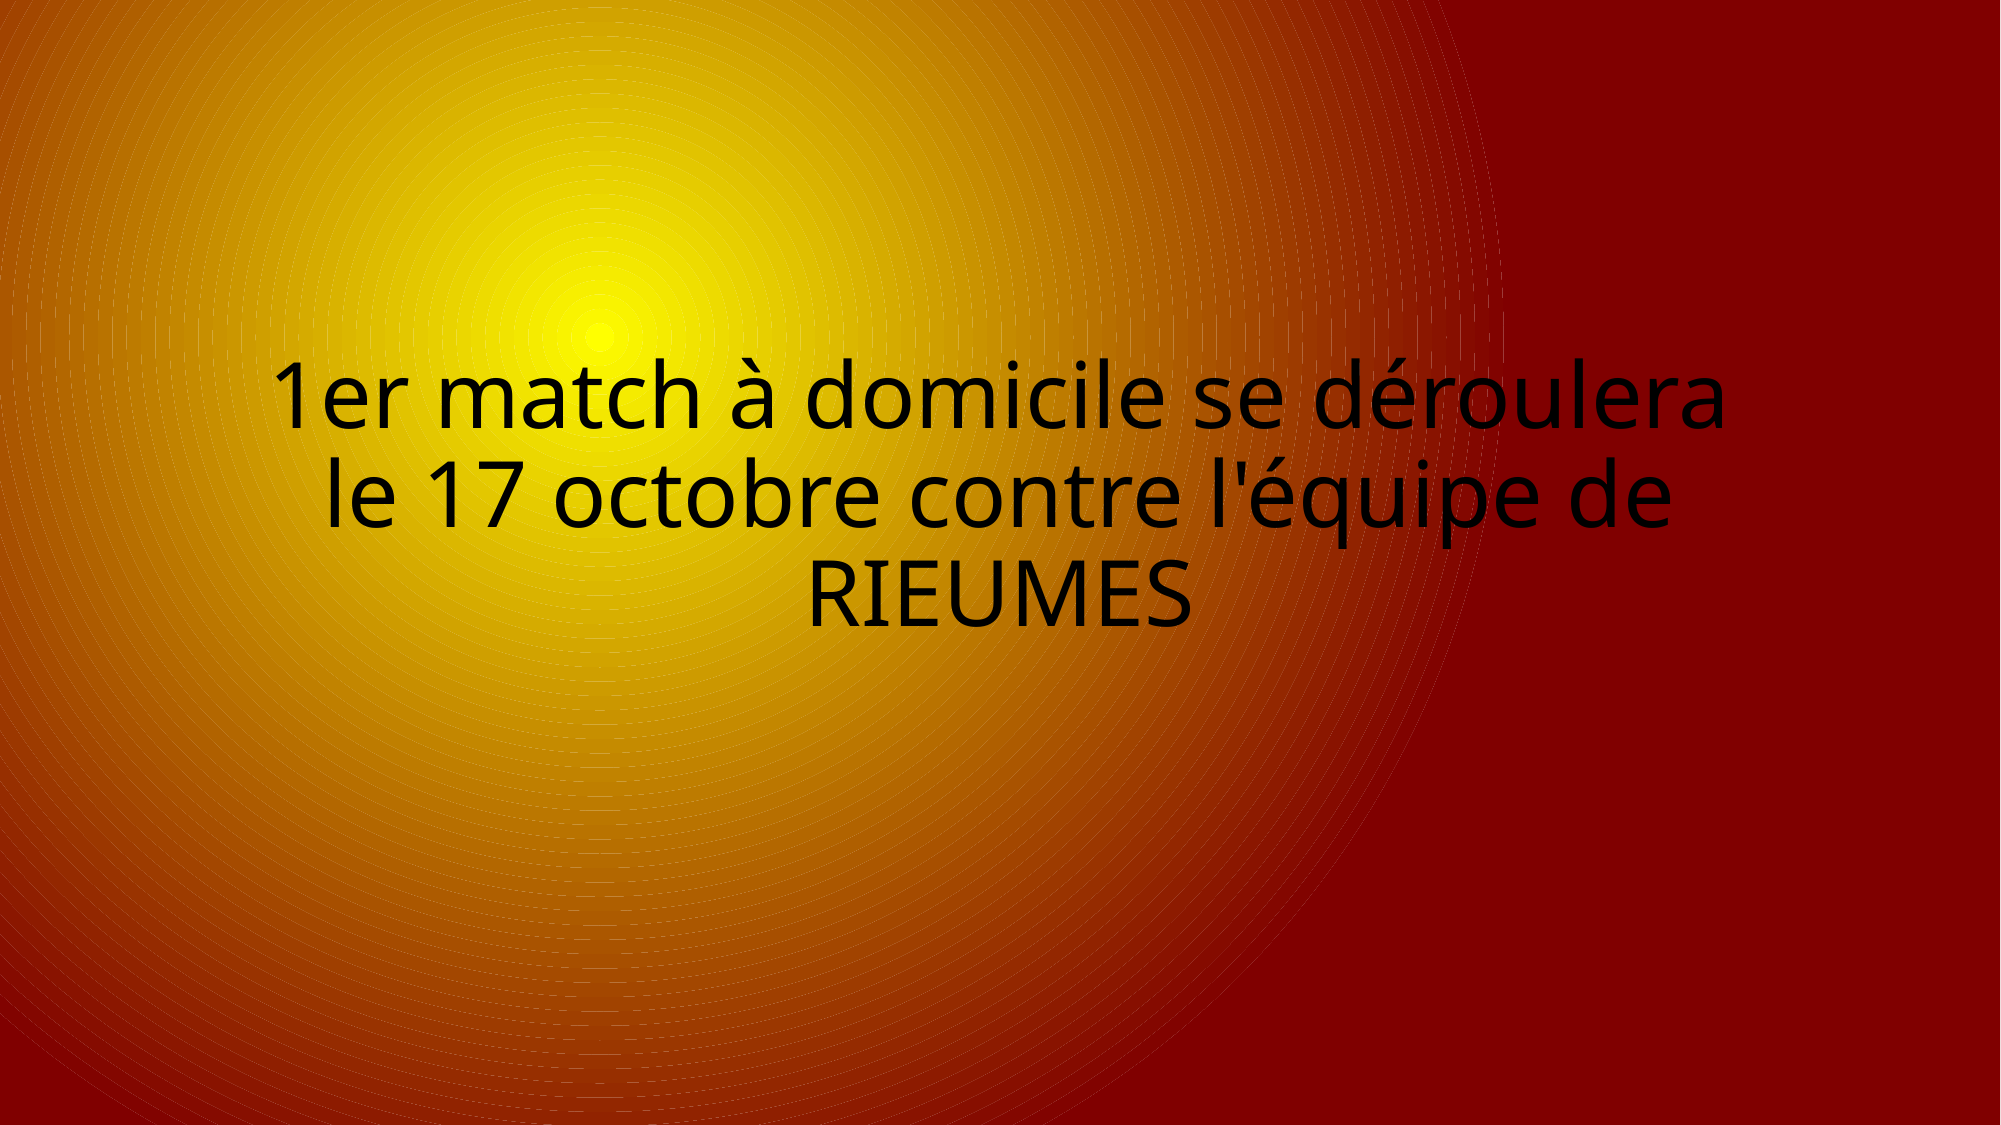

# 1er match à domicile se déroulera le 17 octobre contre l'équipe de RIEUMES